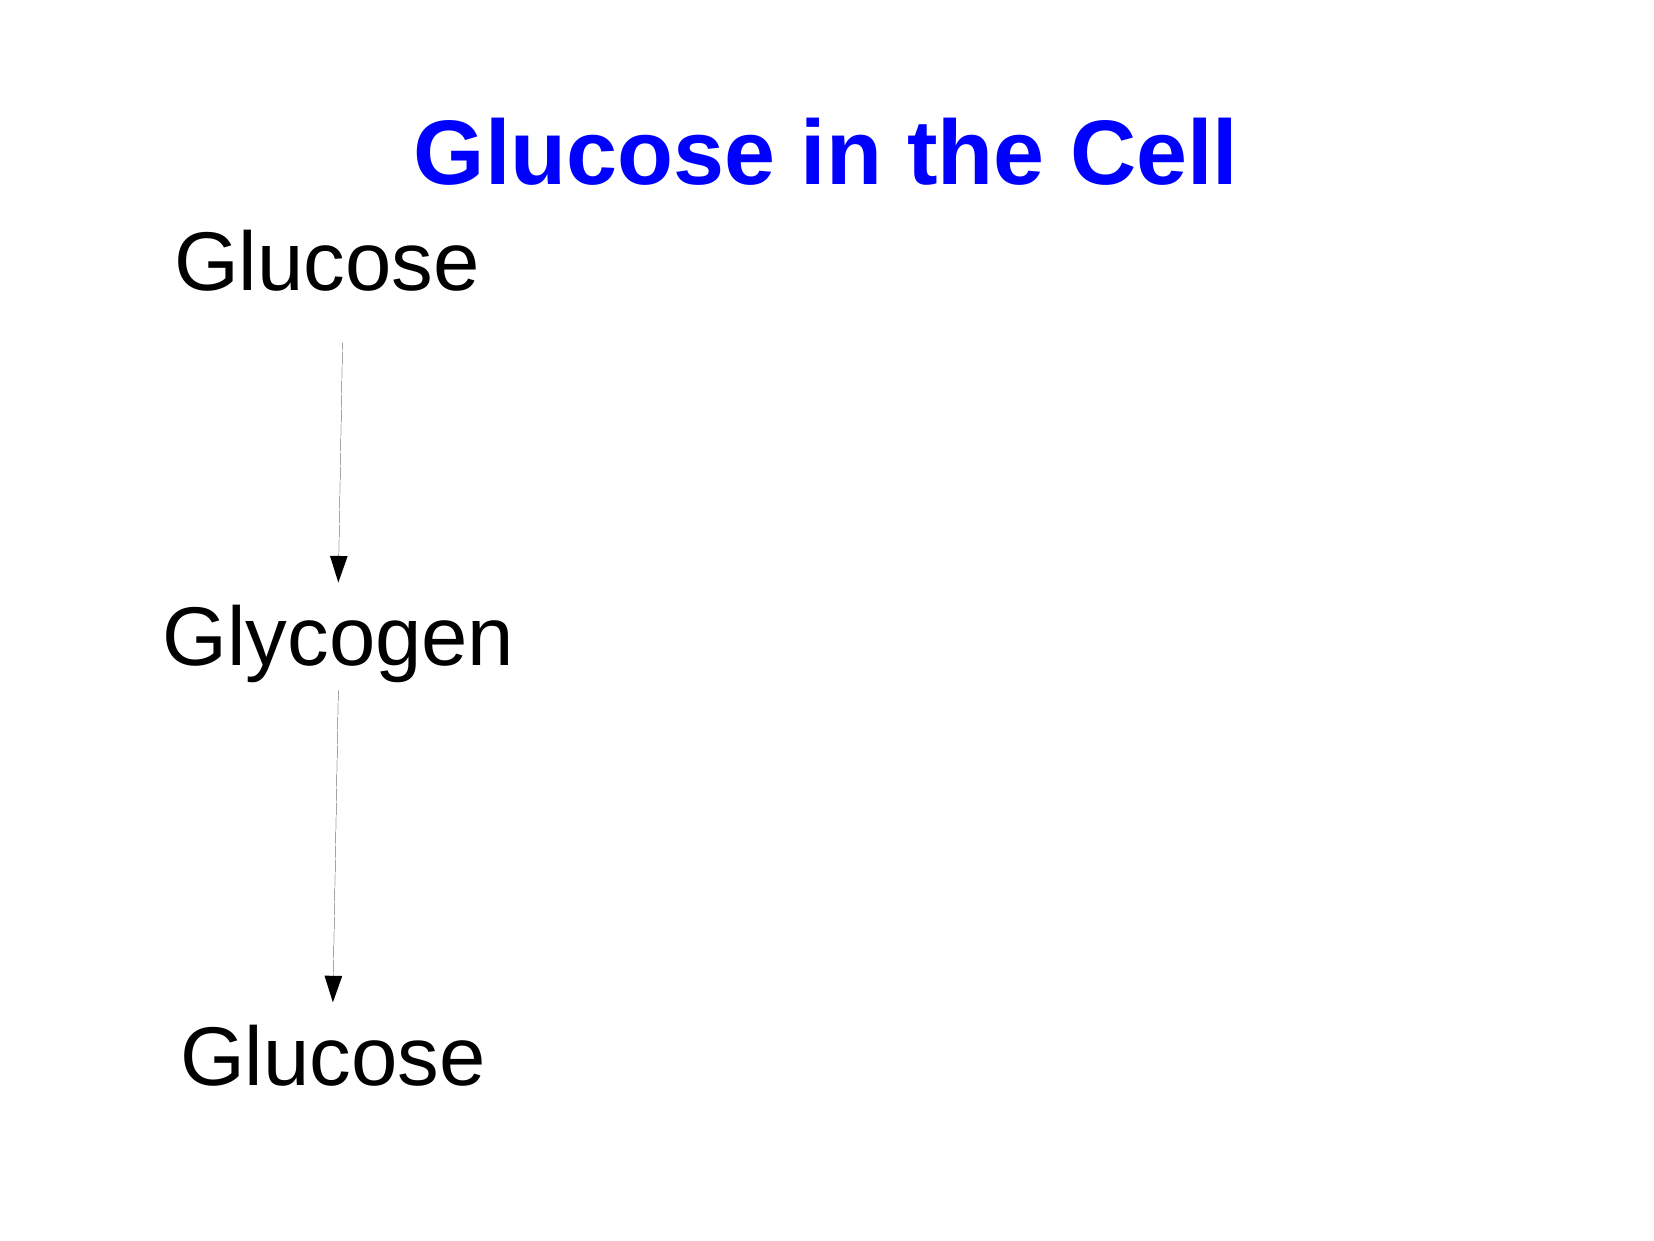

# Glucose in the Cell
Glucose
Glycogen
Glucose